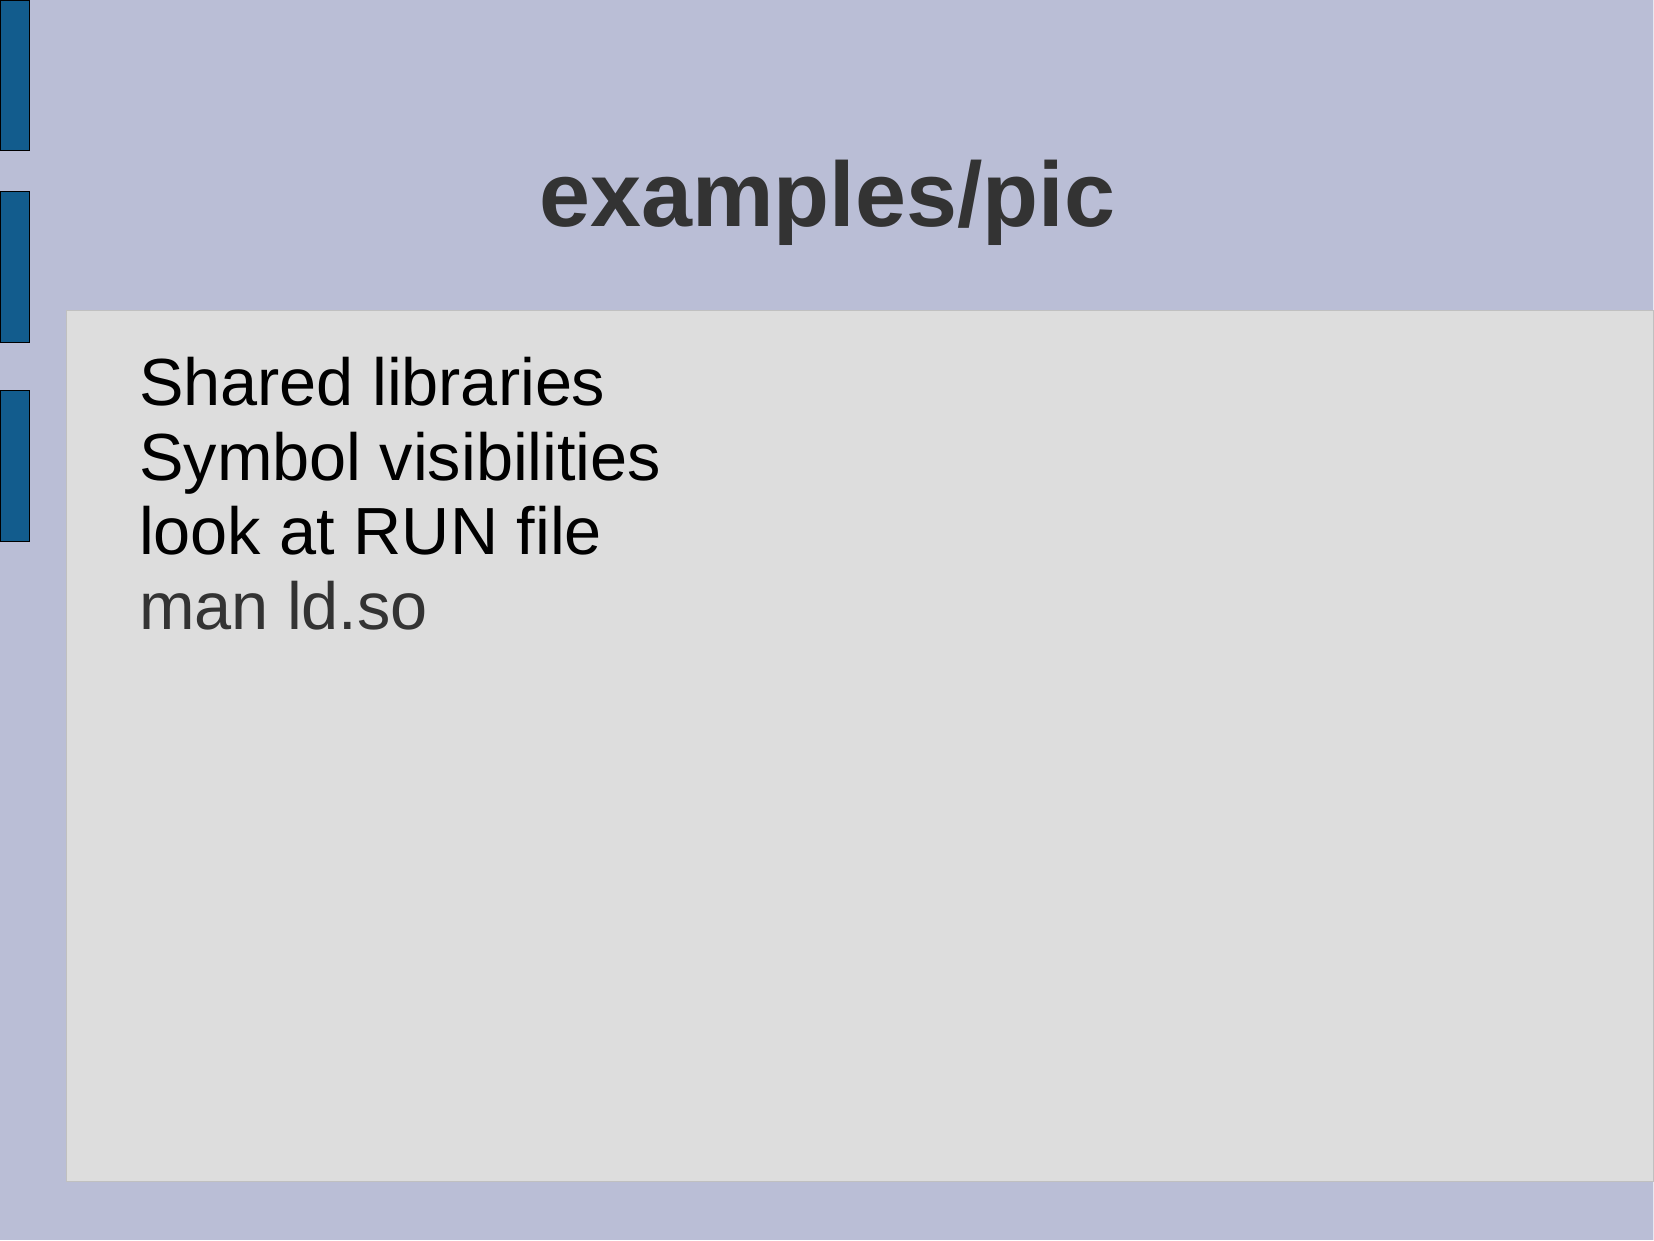

# examples/pic
Shared libraries
Symbol visibilities
look at RUN file
man ld.so